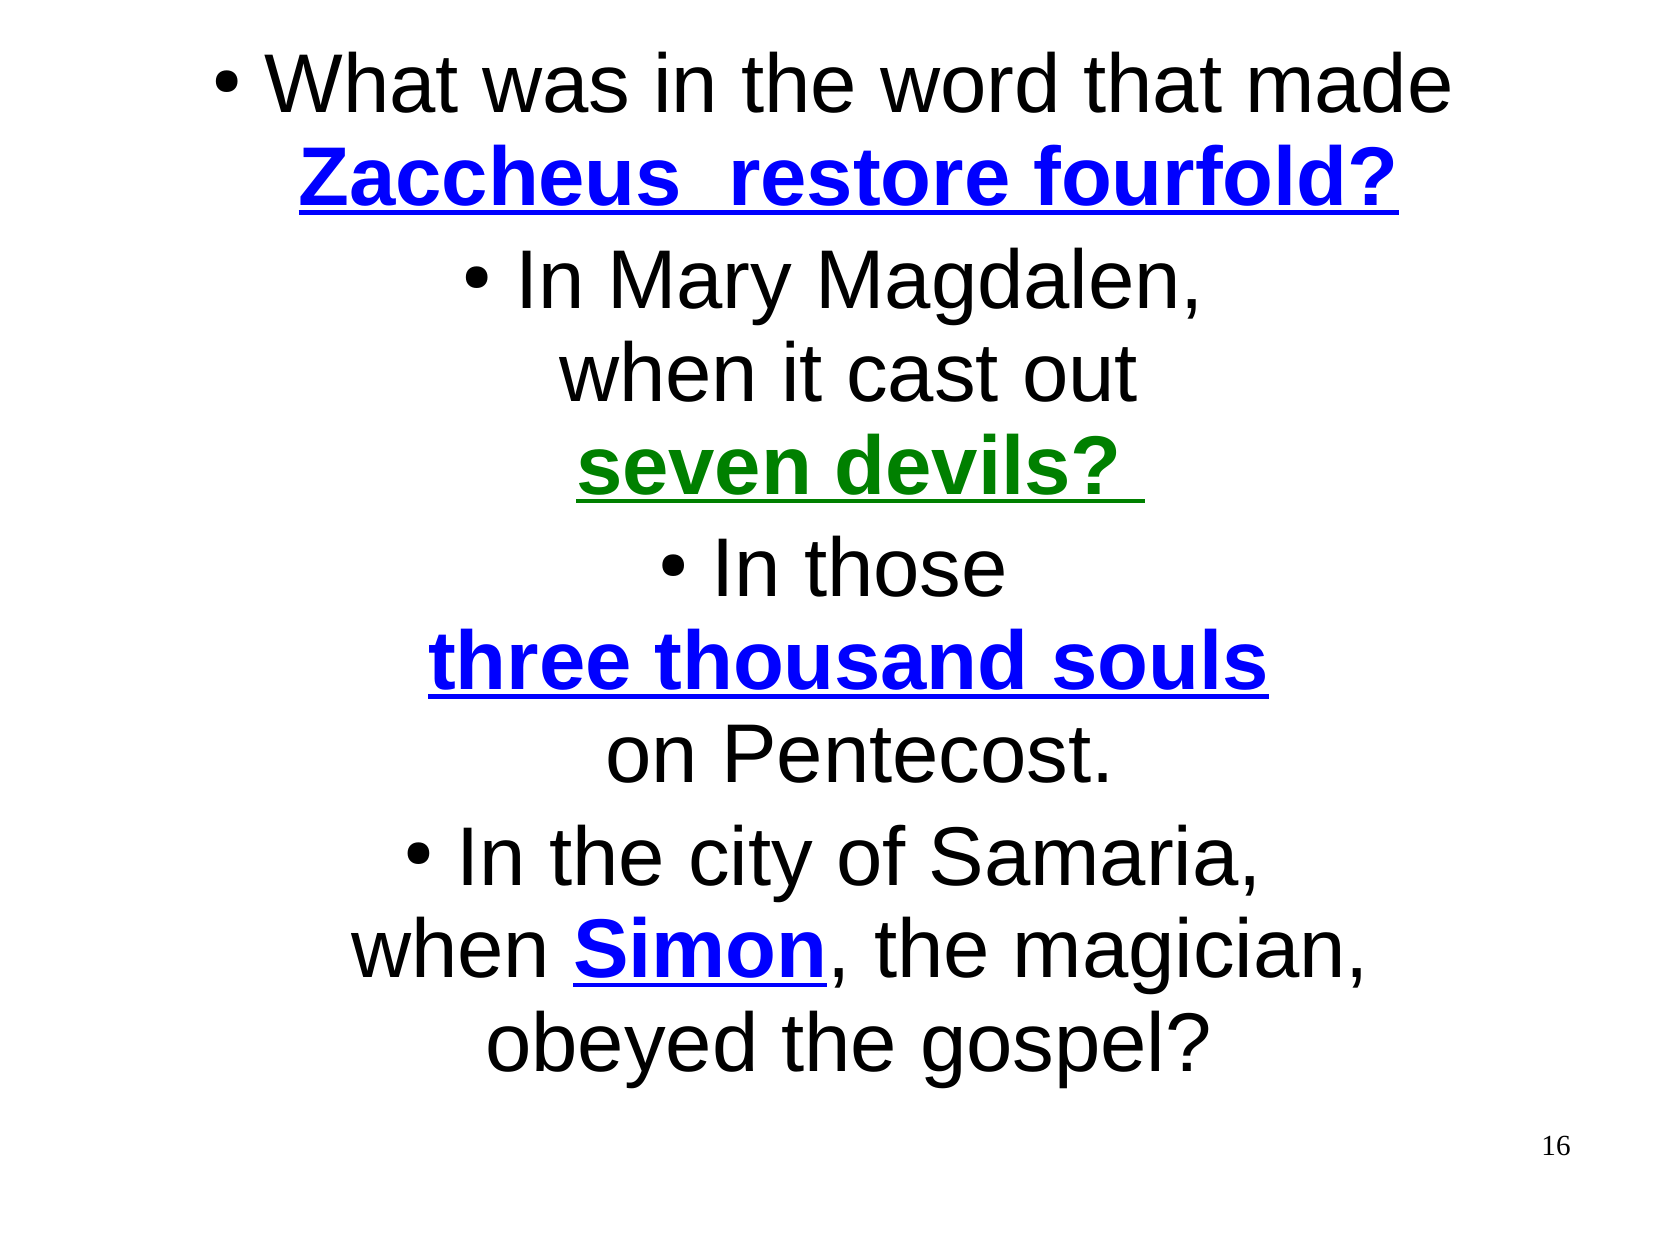

# What was in the word that made Zaccheus restore fourfold?
In Mary Magdalen,
when it cast out
seven devils?
In those
three thousand souls
on Pentecost.
In the city of Samaria,
when Simon, the magician,
obeyed the gospel?
16